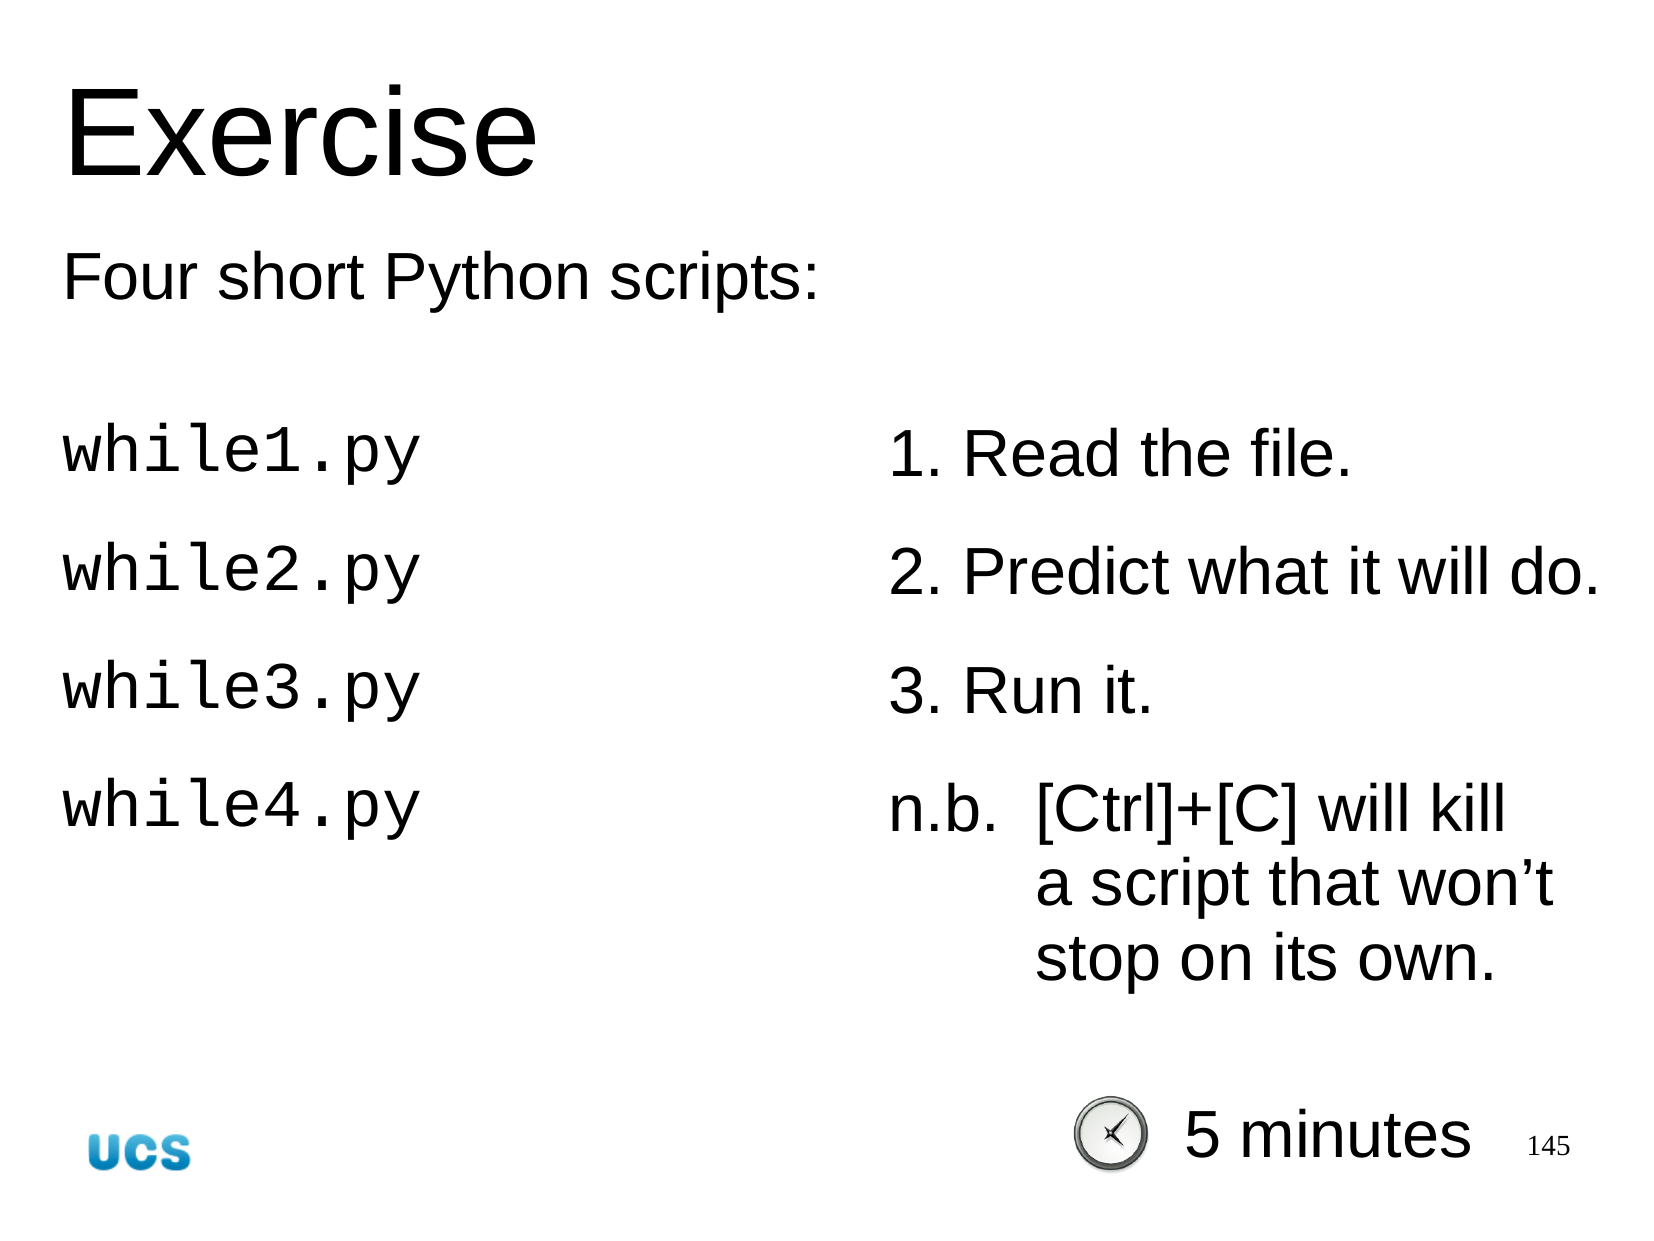

Exercise
Four short Python scripts:
while1.py
1.	Read the file.
while2.py
2.	Predict what it will do.
while3.py
3.	Run it.
while4.py
n.b.	[Ctrl]+[C] will kill
	a script that won’t
	stop on its own.
5 minutes
145